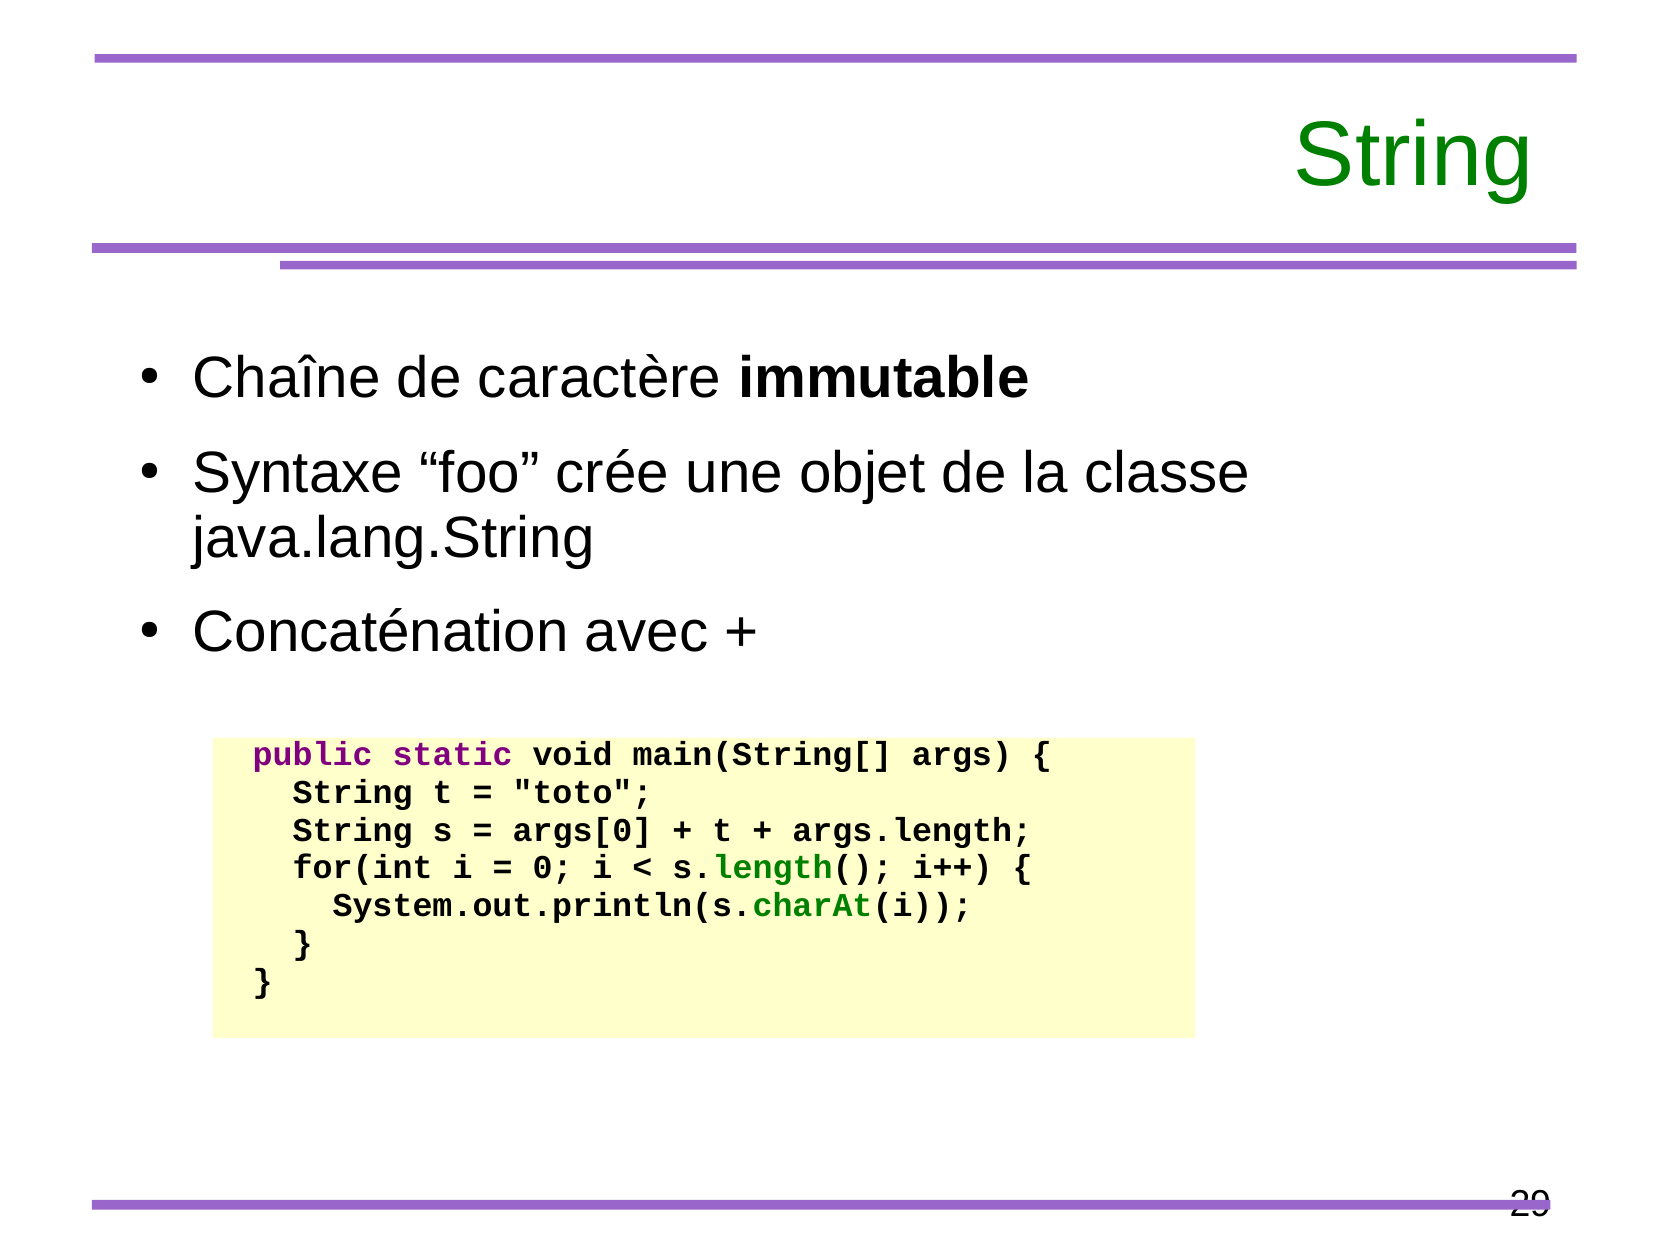

# String
Chaîne de caractère immutable
Syntaxe “foo” crée une objet de la classe java.lang.String
Concaténation avec +
 public static void main(String[] args) {
 String t = "toto";
 String s = args[0] + t + args.length;
 for(int i = 0; i < s.length(); i++) {
 System.out.println(s.charAt(i));
 }
 }